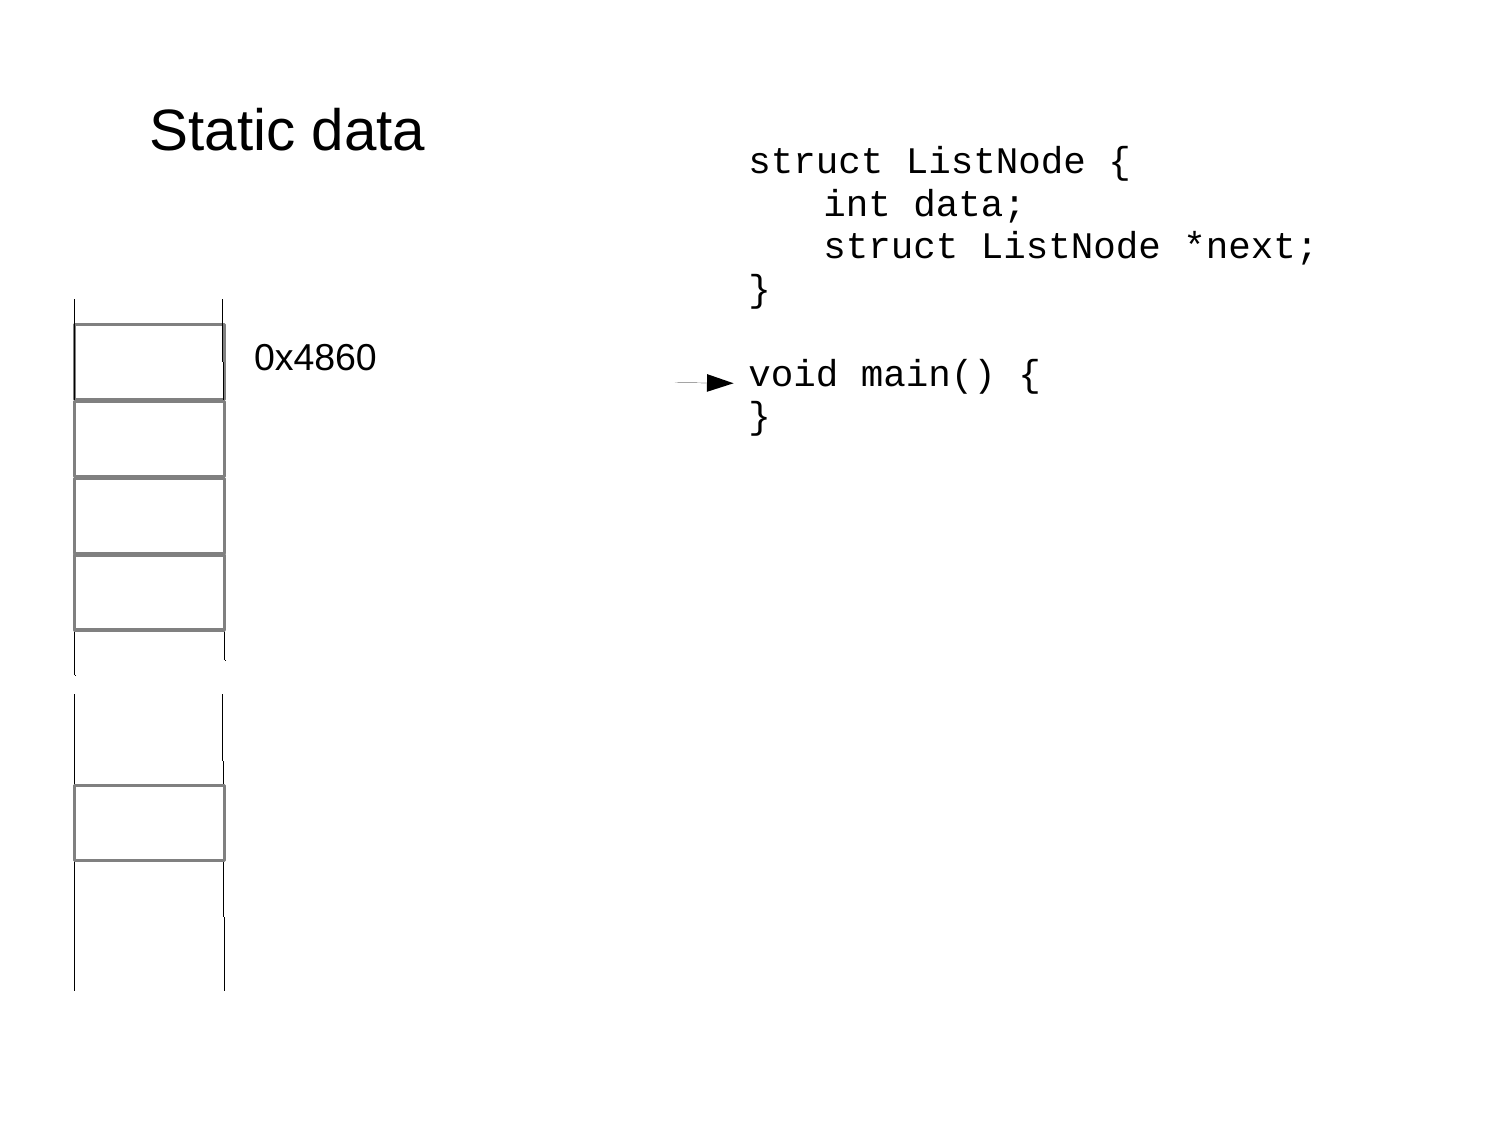

Static data
struct ListNode {
	int data;
	struct ListNode *next;
}
void main() {
}
0x4860